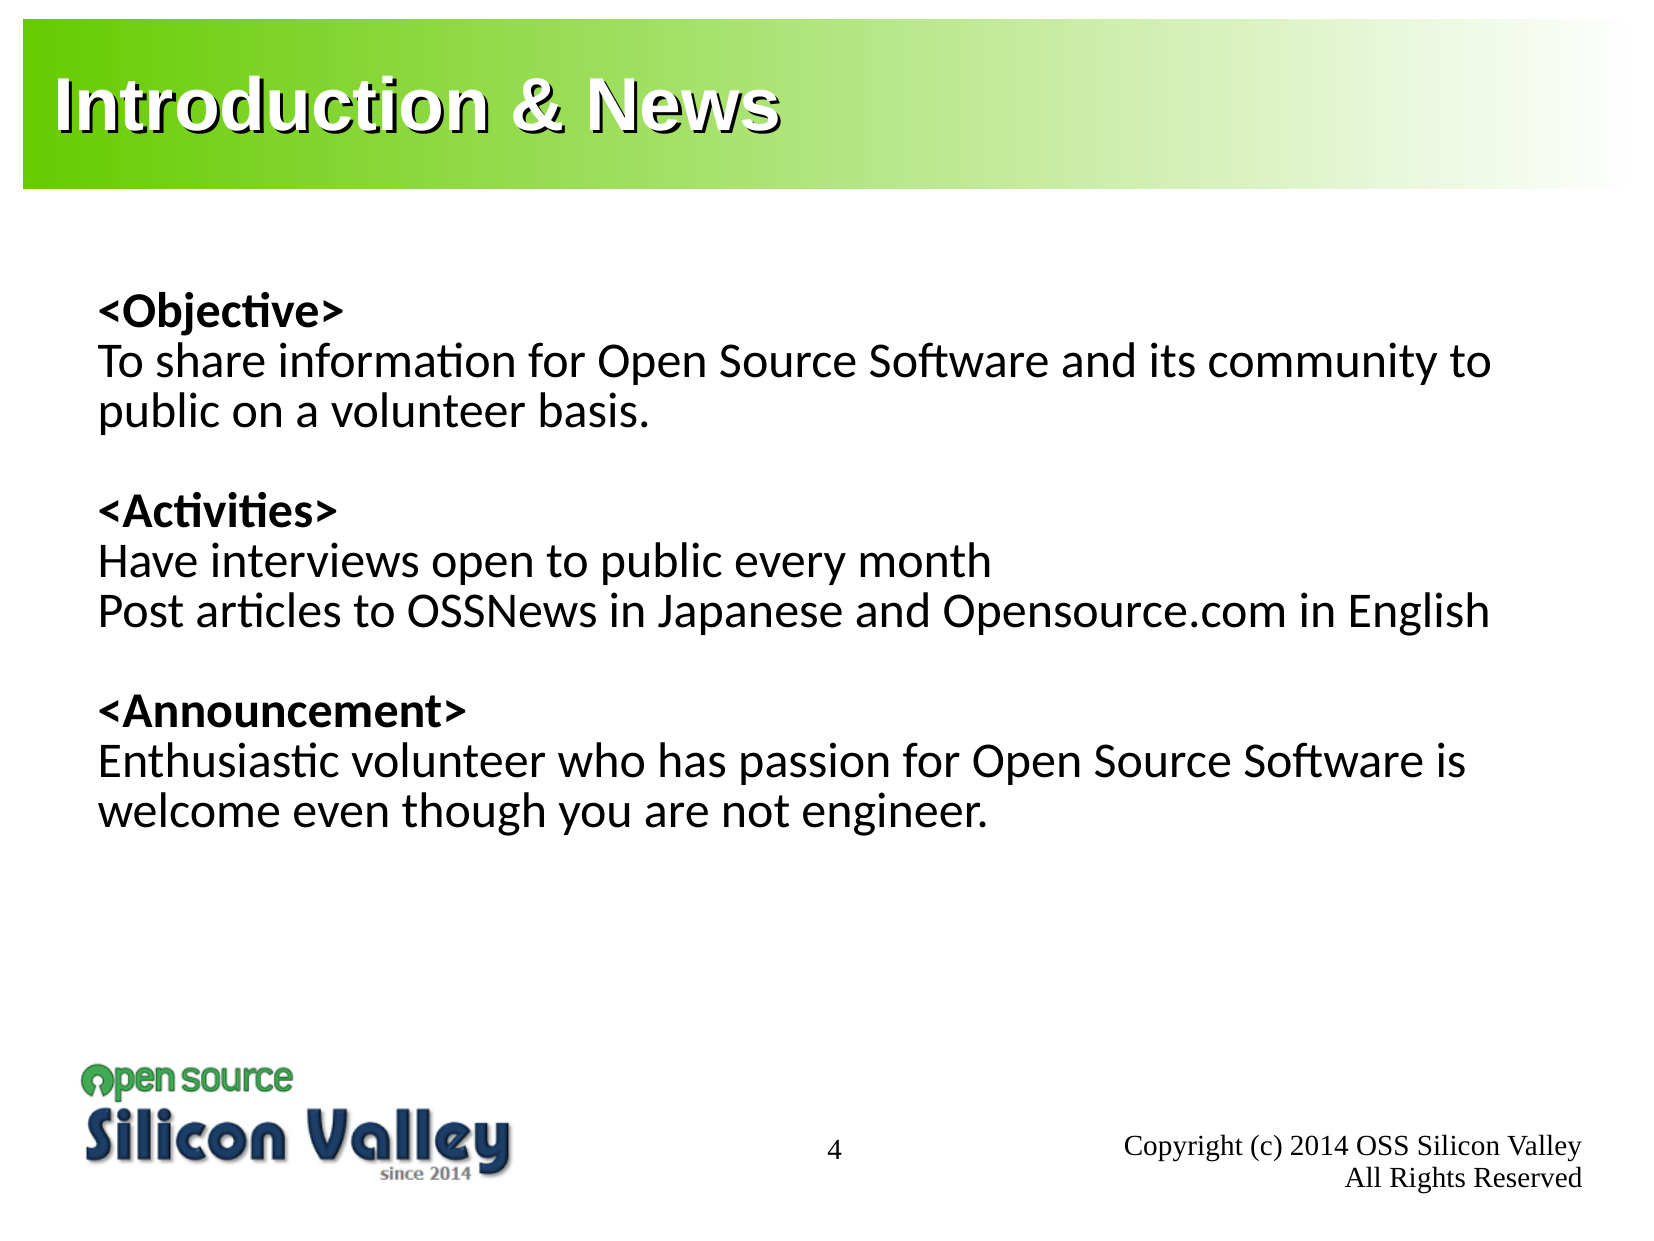

# Introduction & News
<Objective>
To share information for Open Source Software and its community to public on a volunteer basis.
<Activities>
Have interviews open to public every month
Post articles to OSSNews in Japanese and Opensource.com in English
<Announcement>
Enthusiastic volunteer who has passion for Open Source Software is welcome even though you are not engineer.
4